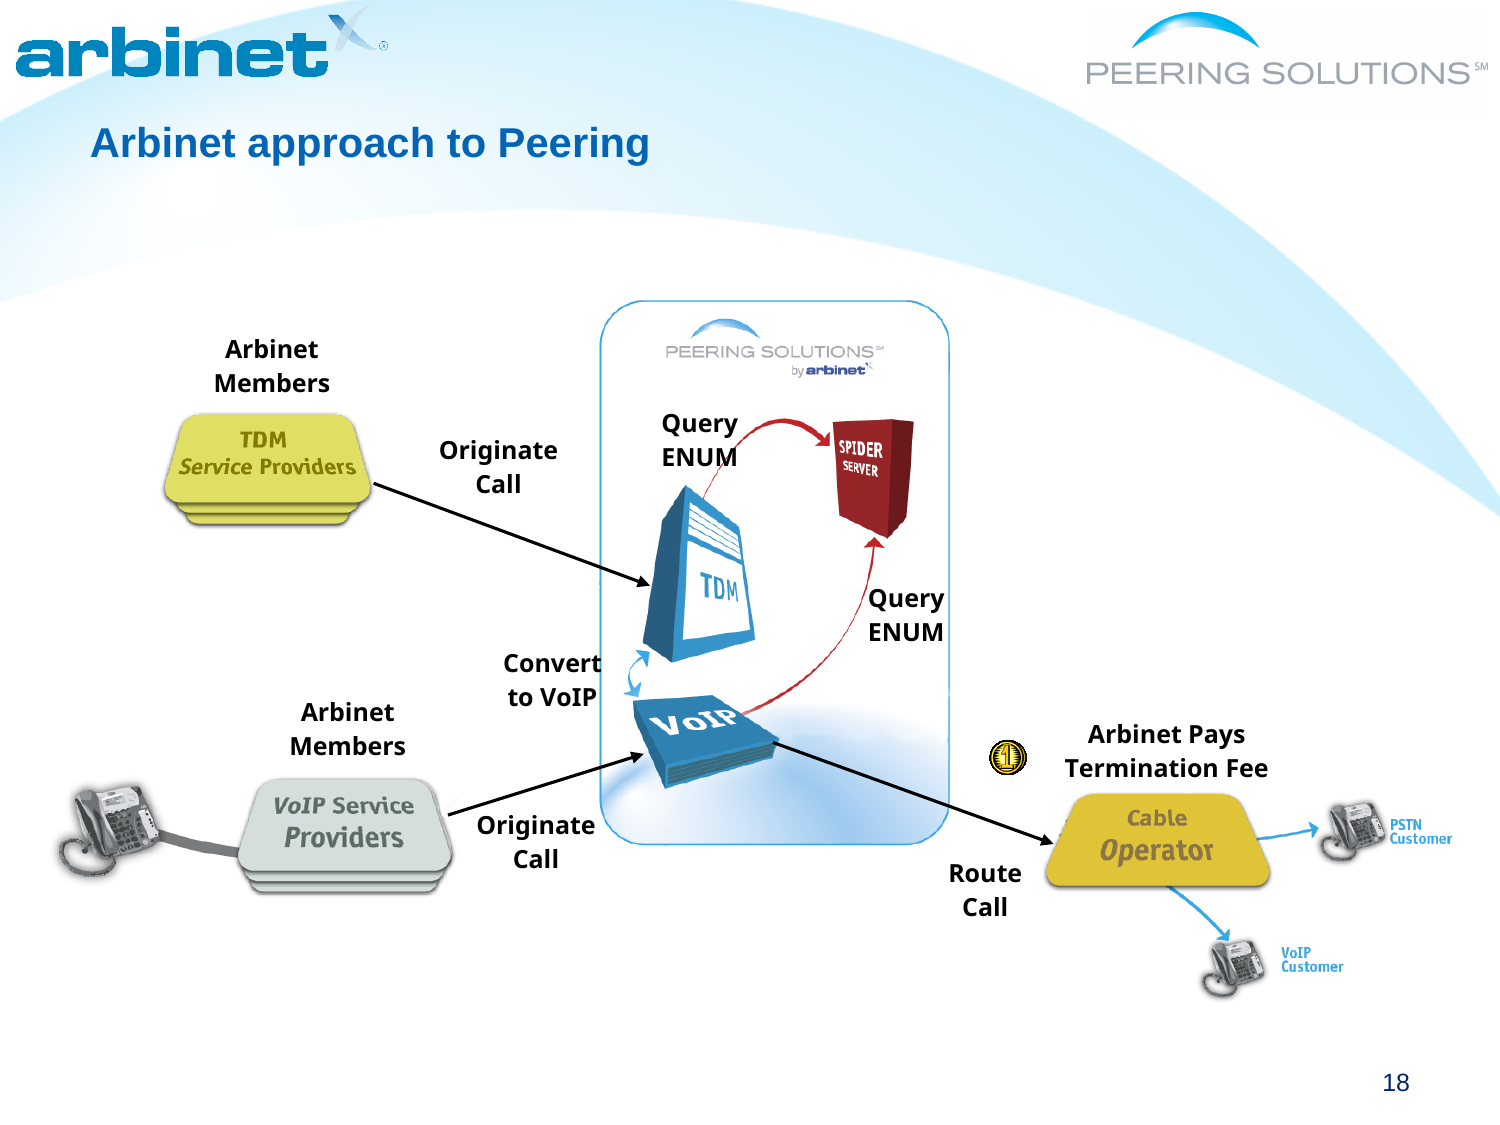

# Arbinet approach to Peering
Arbinet
Members
Query
ENUM
Originate
Call
Query
ENUM
Convert
to VoIP
Arbinet
Members
Arbinet Pays
Termination Fee
Originate
Call
Route
Call
18